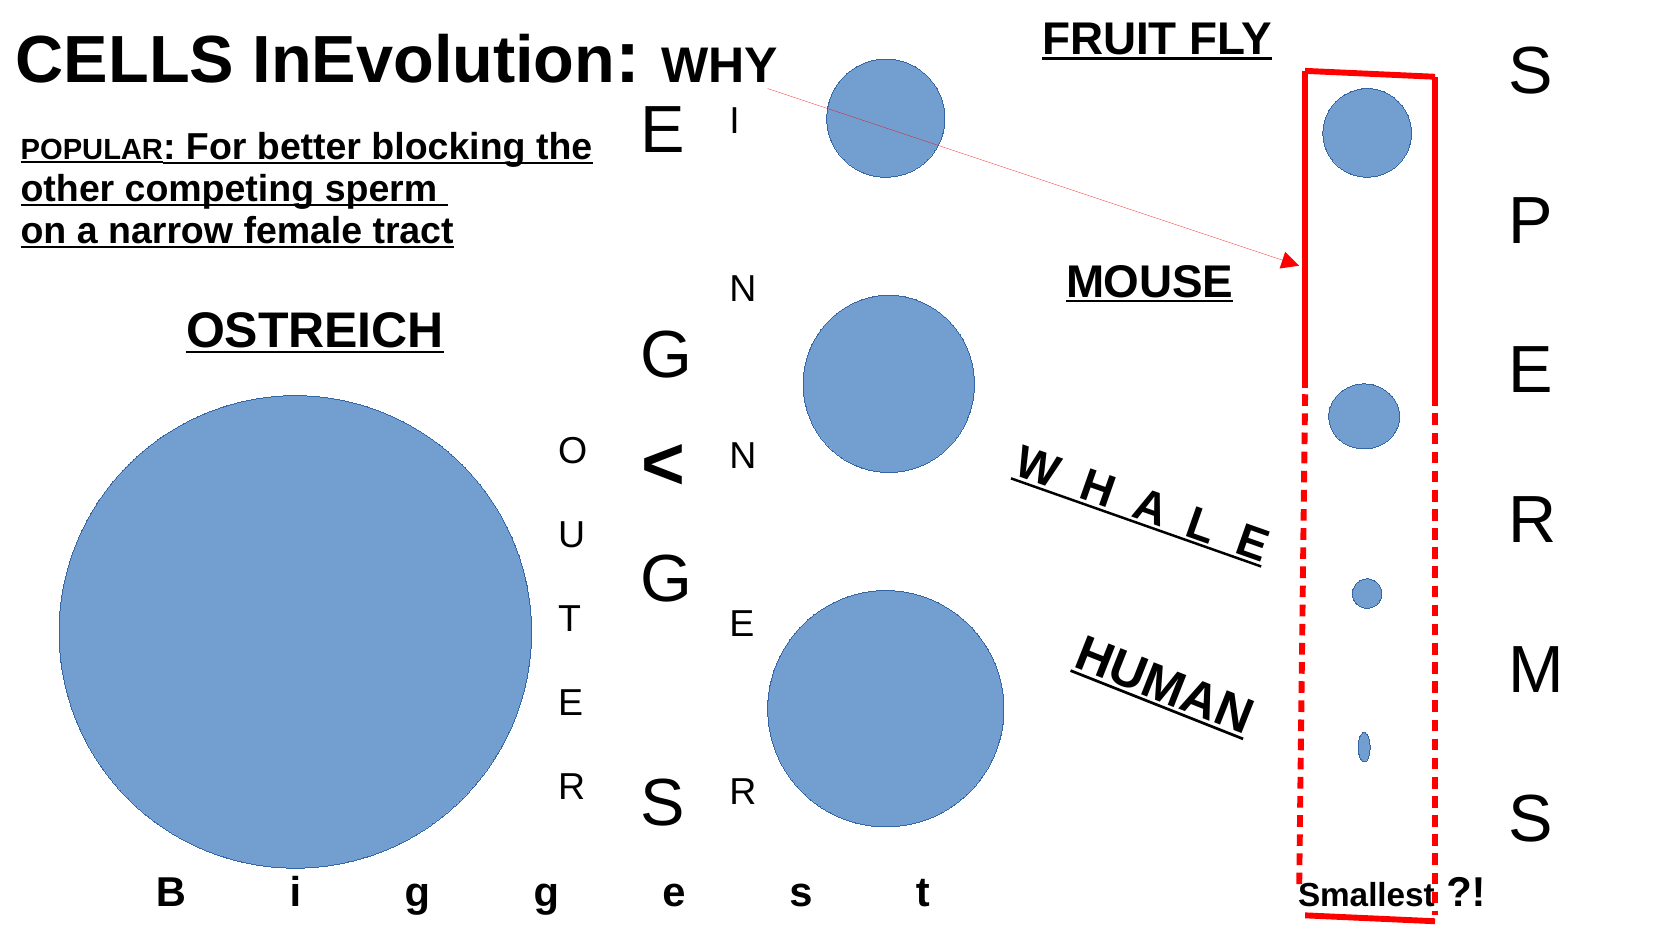

FRUIT FLY
CELLS InEvolution: WHY
S
P
E
R
M
S
E
G
G
S
I
N
N
E
R
POPULAR: For better blocking the other competing sperm
on a narrow female tract
MOUSE
OSTREICH
<
O
U
T
E
R
W H A L E
HUMAN
 B i g g e s t Smallest ?!